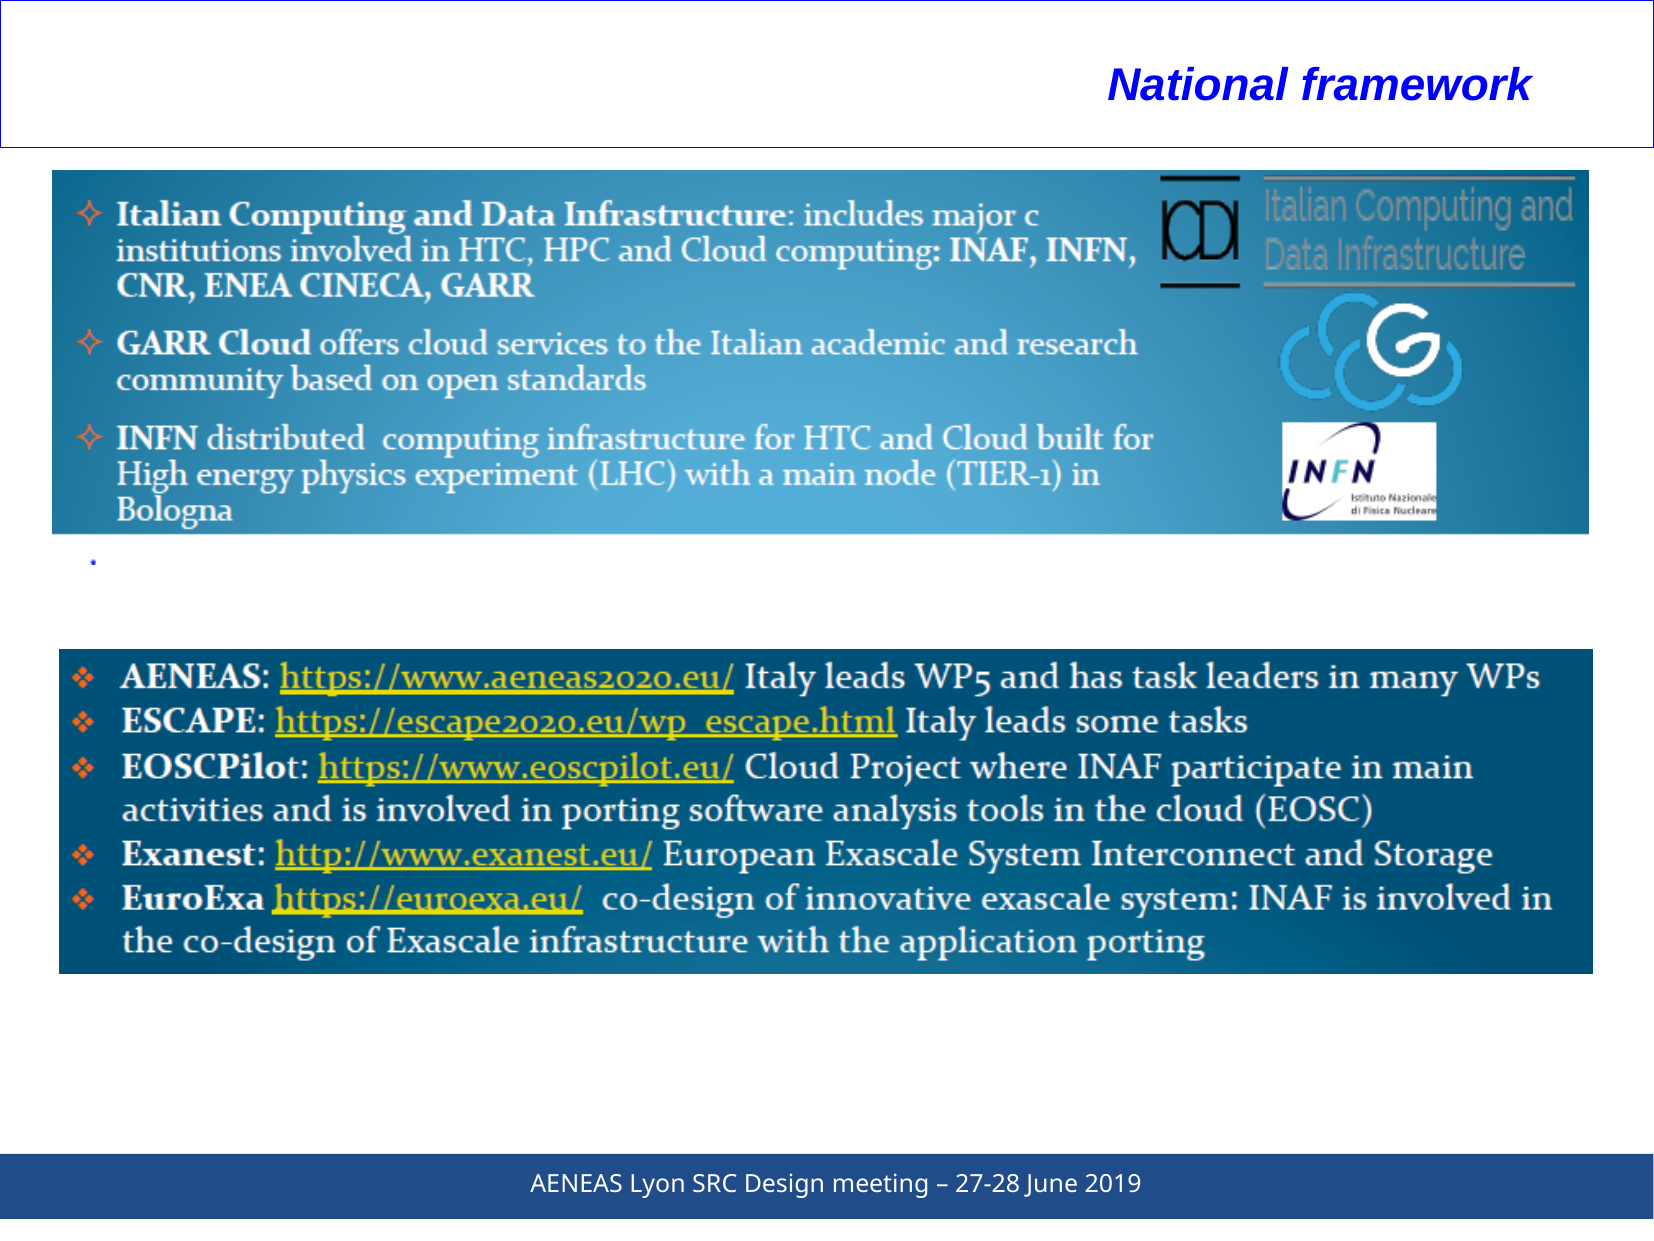

National framework
#
AENEAS Lyon SRC Design meeting – 27-28 June 2019